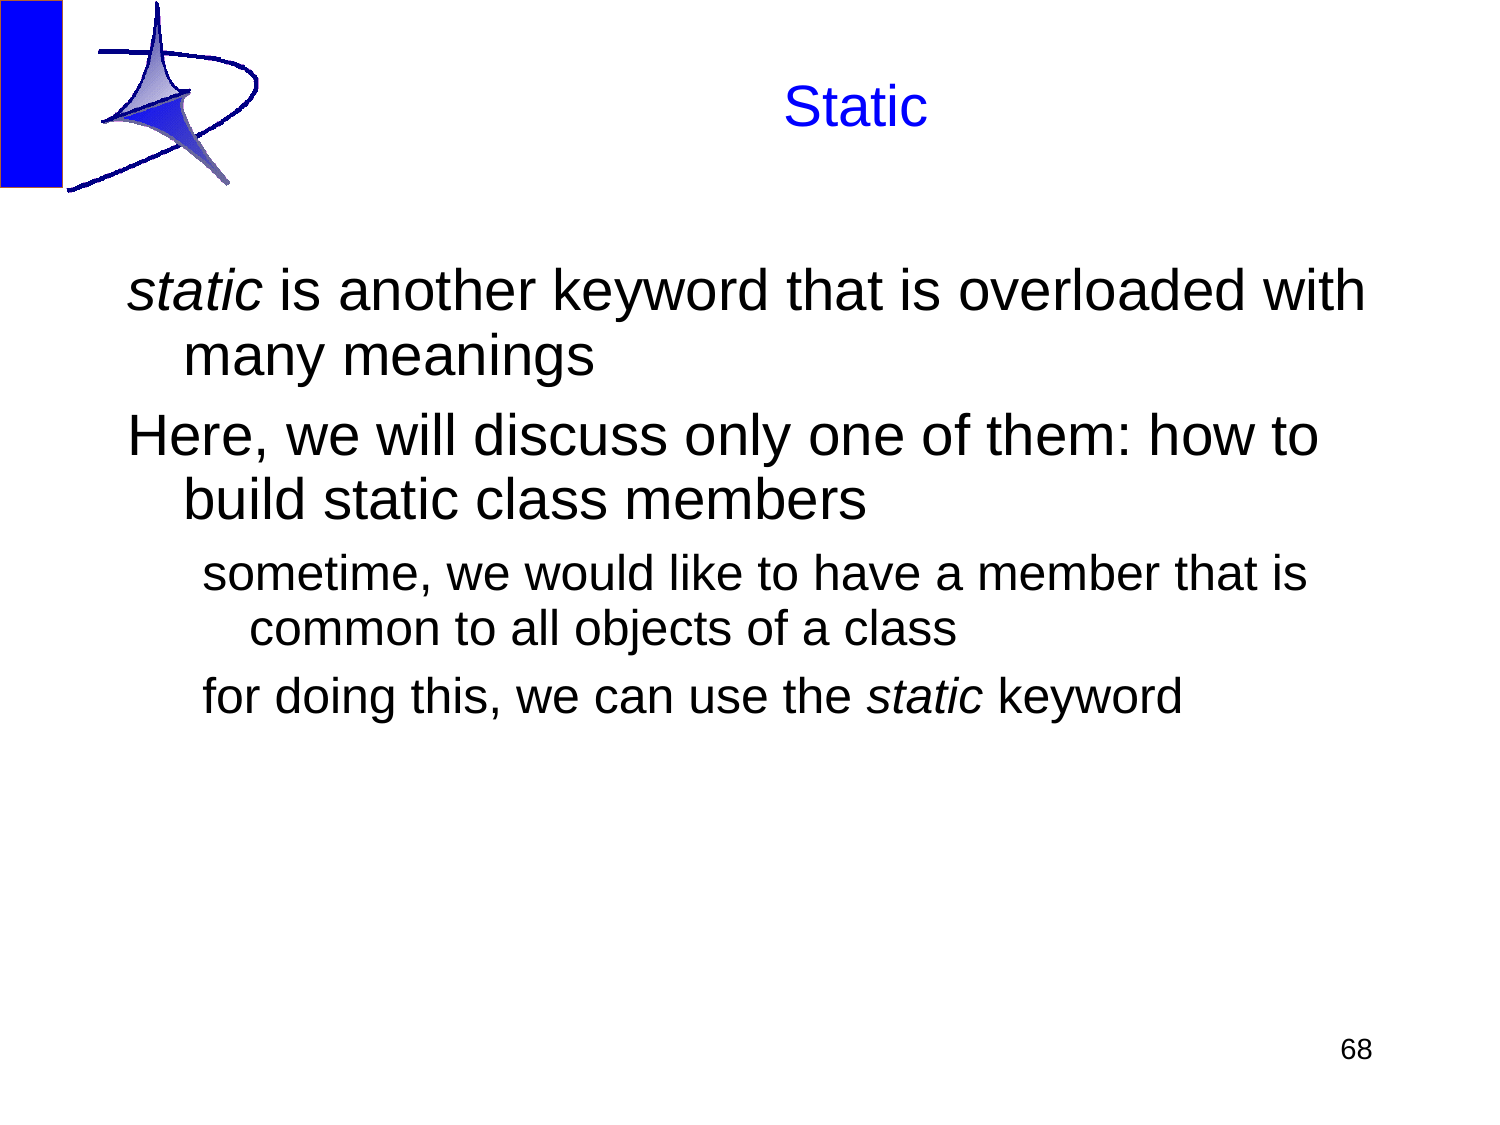

# Static
static is another keyword that is overloaded with many meanings
Here, we will discuss only one of them: how to build static class members
sometime, we would like to have a member that is common to all objects of a class
for doing this, we can use the static keyword
68